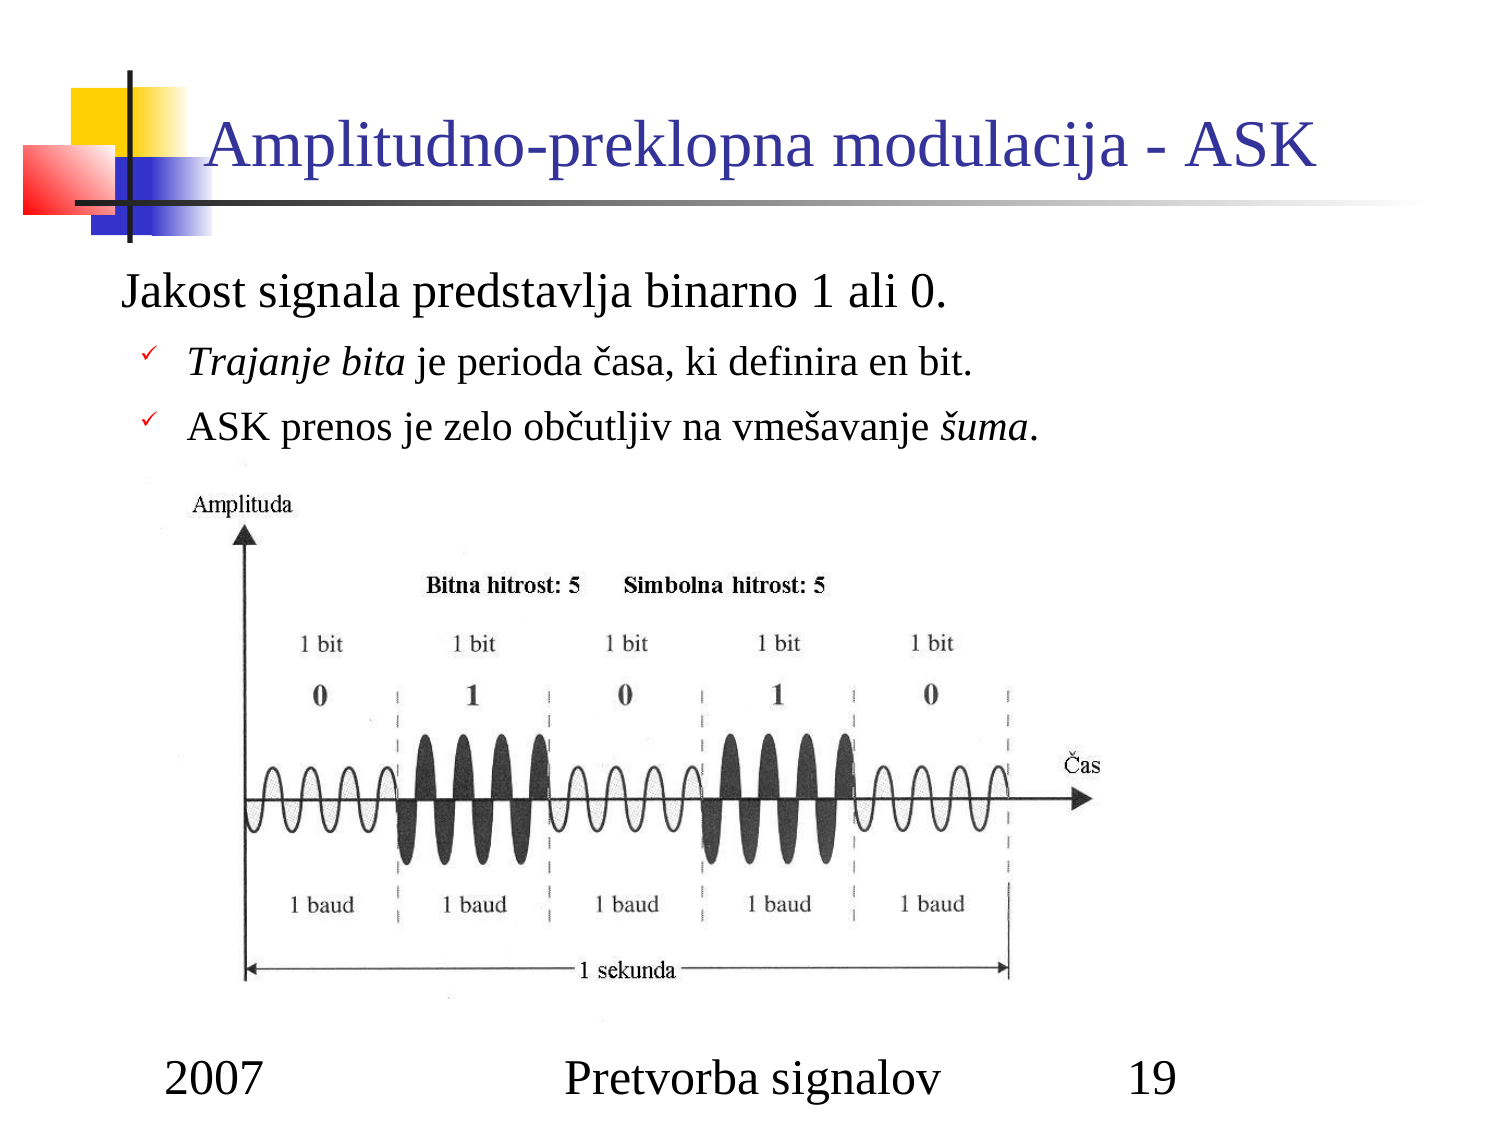

# Amplitudno-preklopna modulacija - ASK
	Jakost signala predstavlja binarno 1 ali 0.
Trajanje bita je perioda časa, ki definira en bit.
ASK prenos je zelo občutljiv na vmešavanje šuma.
2007
Pretvorba signalov
19